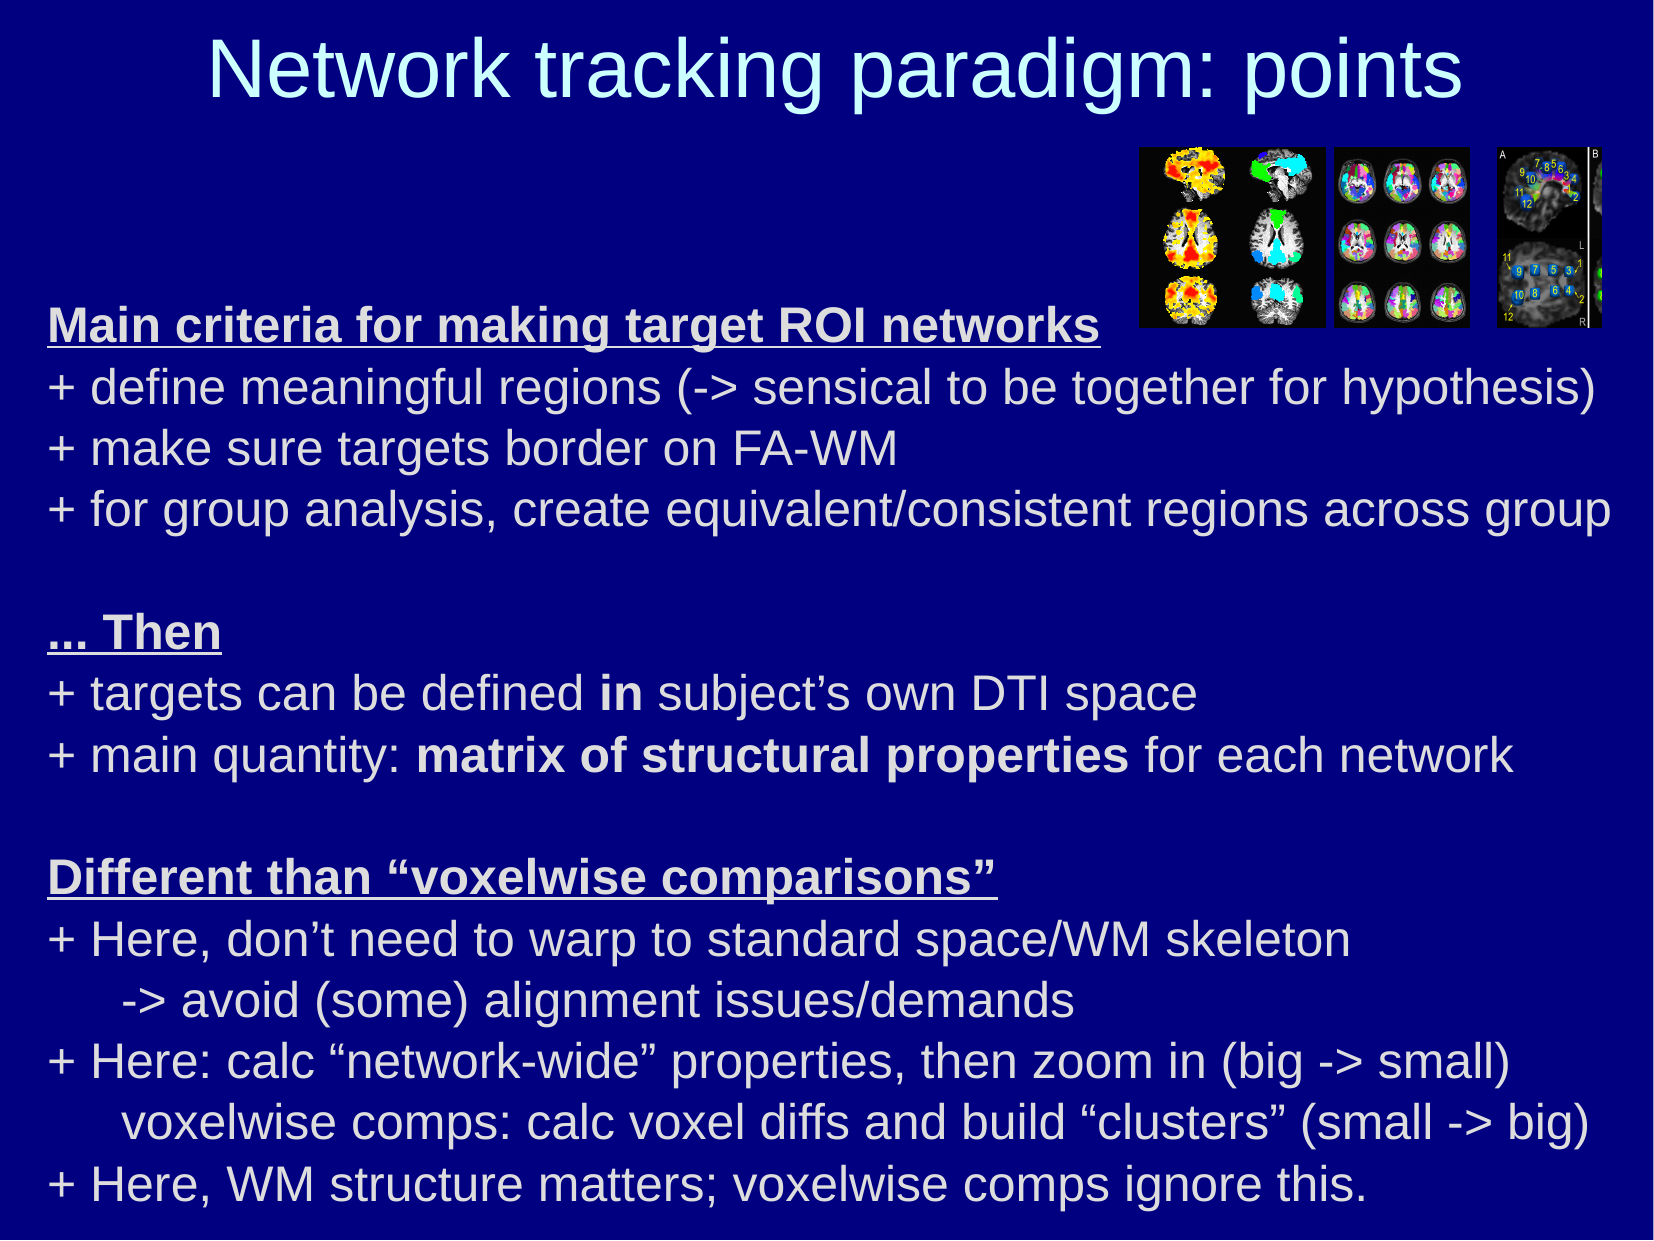

# Network tracking paradigm: points
Main criteria for making target ROI networks
+ define meaningful regions (-> sensical to be together for hypothesis)
+ make sure targets border on FA-WM
+ for group analysis, create equivalent/consistent regions across group
... Then
+ targets can be defined in subject’s own DTI space
+ main quantity: matrix of structural properties for each network
Different than “voxelwise comparisons”
+ Here, don’t need to warp to standard space/WM skeleton
	-> avoid (some) alignment issues/demands
+ Here: calc “network-wide” properties, then zoom in (big -> small)
	voxelwise comps: calc voxel diffs and build “clusters” (small -> big)
+ Here, WM structure matters; voxelwise comps ignore this.